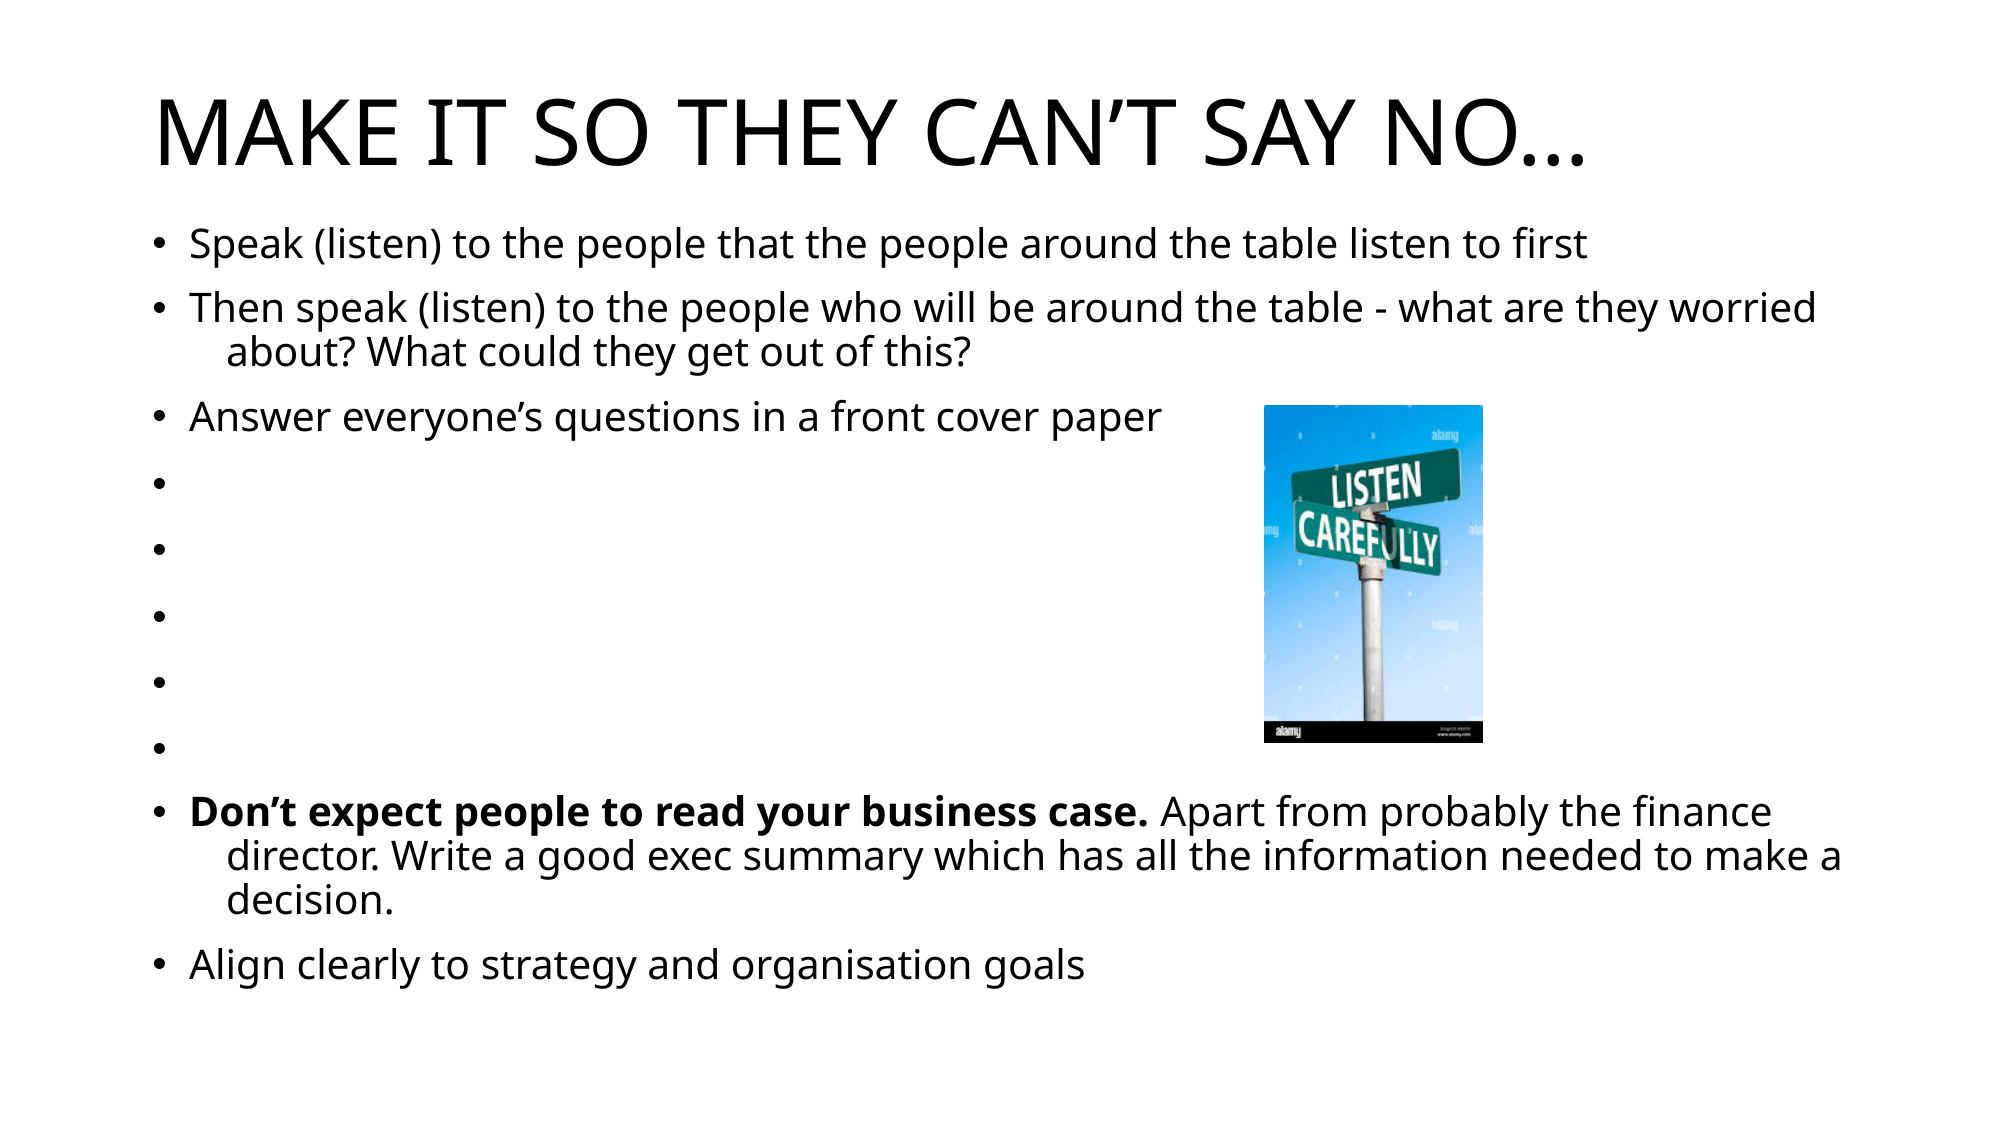

# MAKE IT SO THEY CAN’T SAY NO…
Speak (listen) to the people that the people around the table listen to first
Then speak (listen) to the people who will be around the table - what are they worried about? What could they get out of this?
Answer everyone’s questions in a front cover paper
Don’t expect people to read your business case. Apart from probably the finance director. Write a good exec summary which has all the information needed to make a decision.
Align clearly to strategy and organisation goals